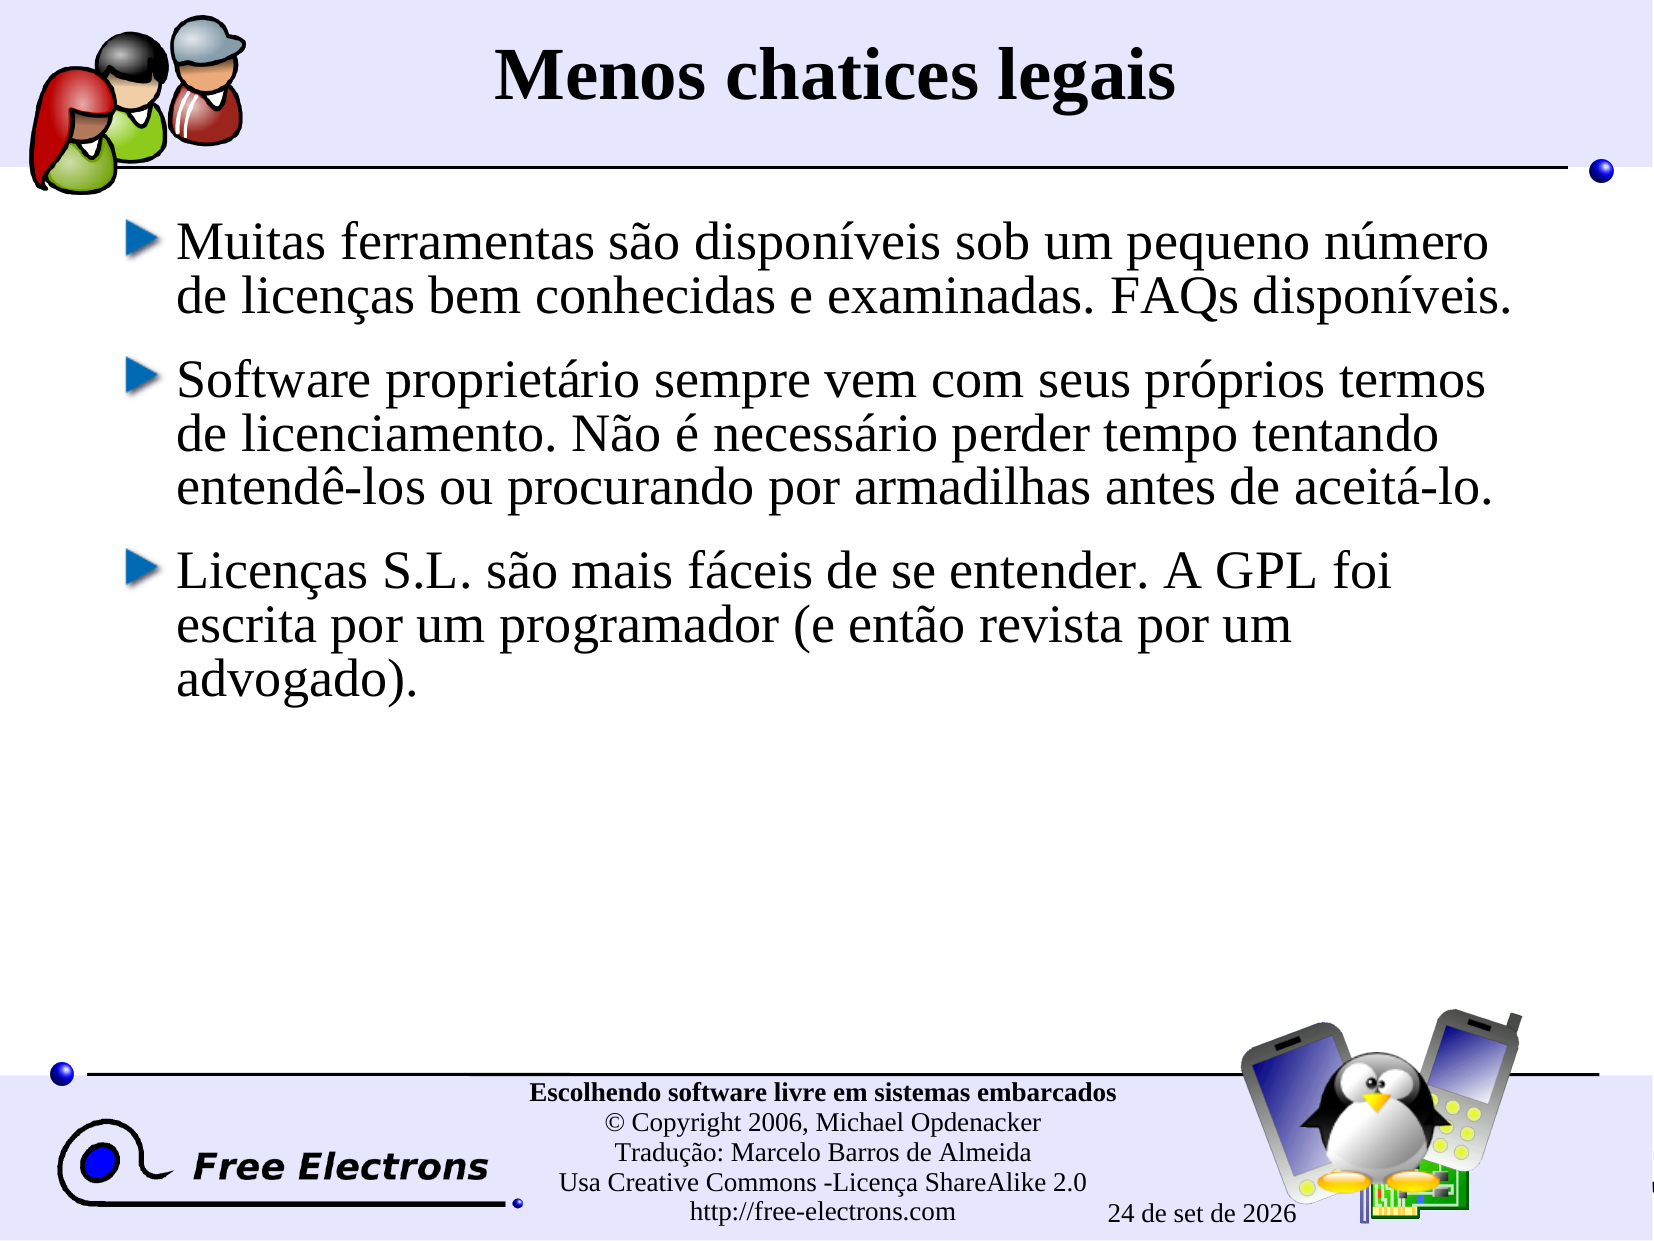

# Menos chatices legais
Muitas ferramentas são disponíveis sob um pequeno número de licenças bem conhecidas e examinadas. FAQs disponíveis.
Software proprietário sempre vem com seus próprios termos de licenciamento. Não é necessário perder tempo tentando entendê-los ou procurando por armadilhas antes de aceitá-lo.
Licenças S.L. são mais fáceis de se entender. A GPL foi escrita por um programador (e então revista por um advogado).